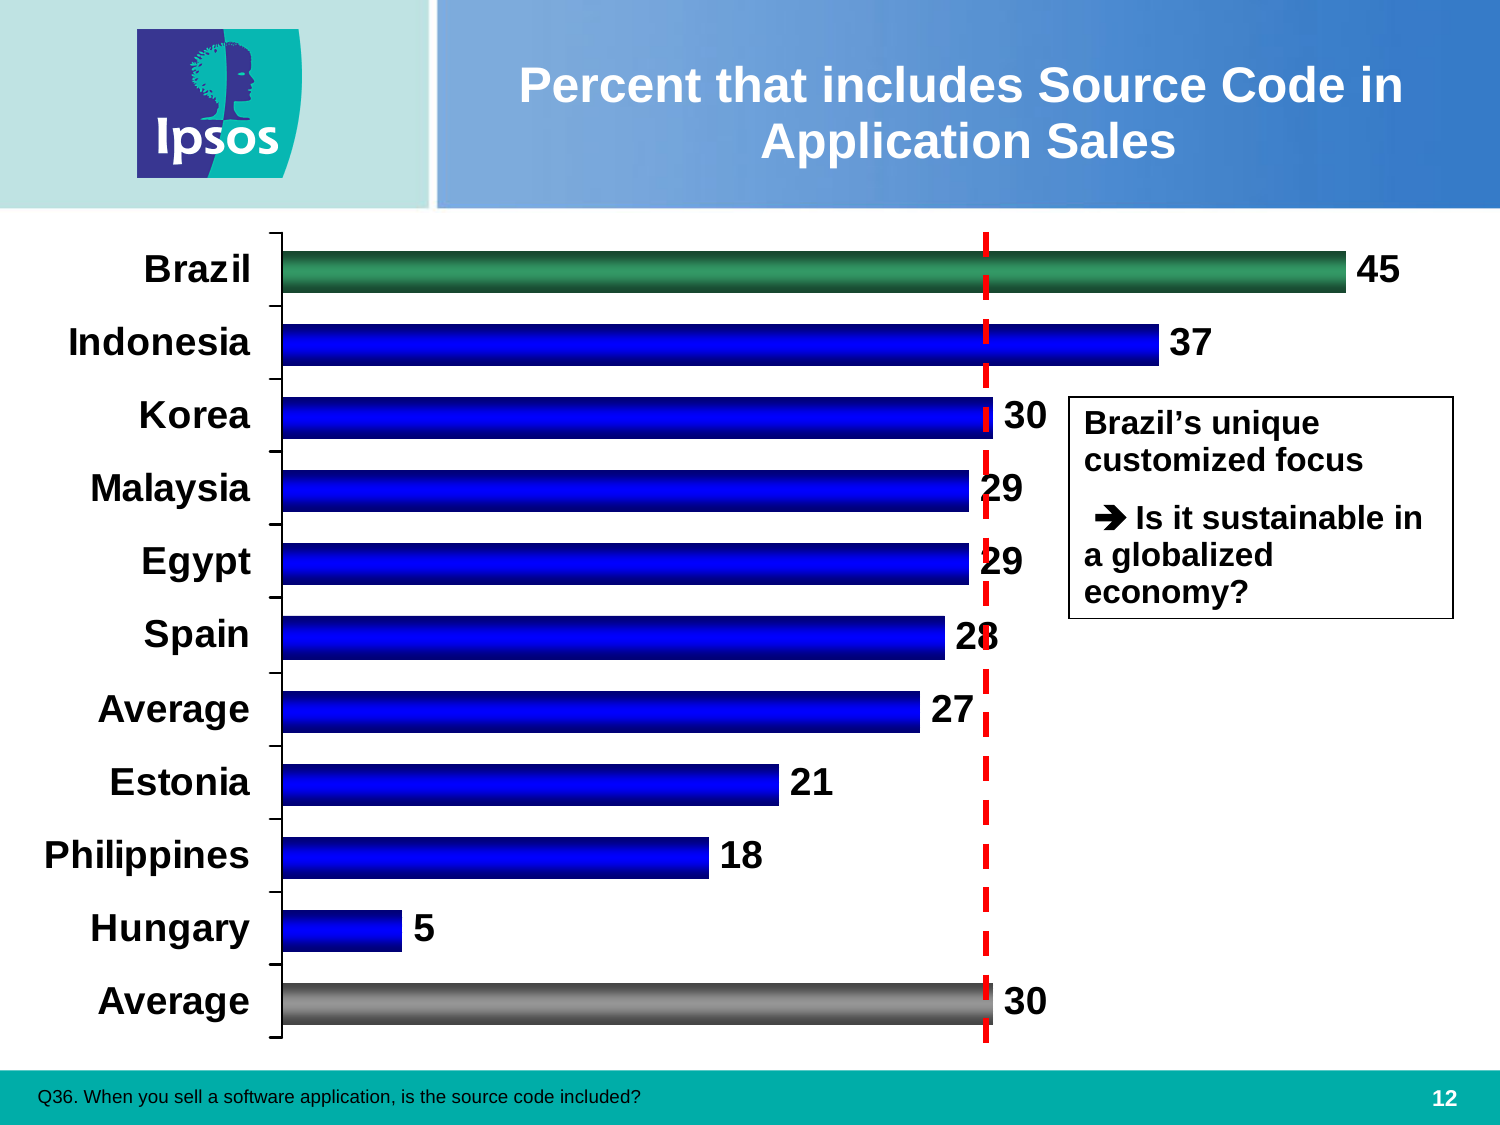

# Percent that includes Source Code in Application Sales
Brazil’s unique customized focus
  Is it sustainable in a globalized economy?
 Q36. When you sell a software application, is the source code included?